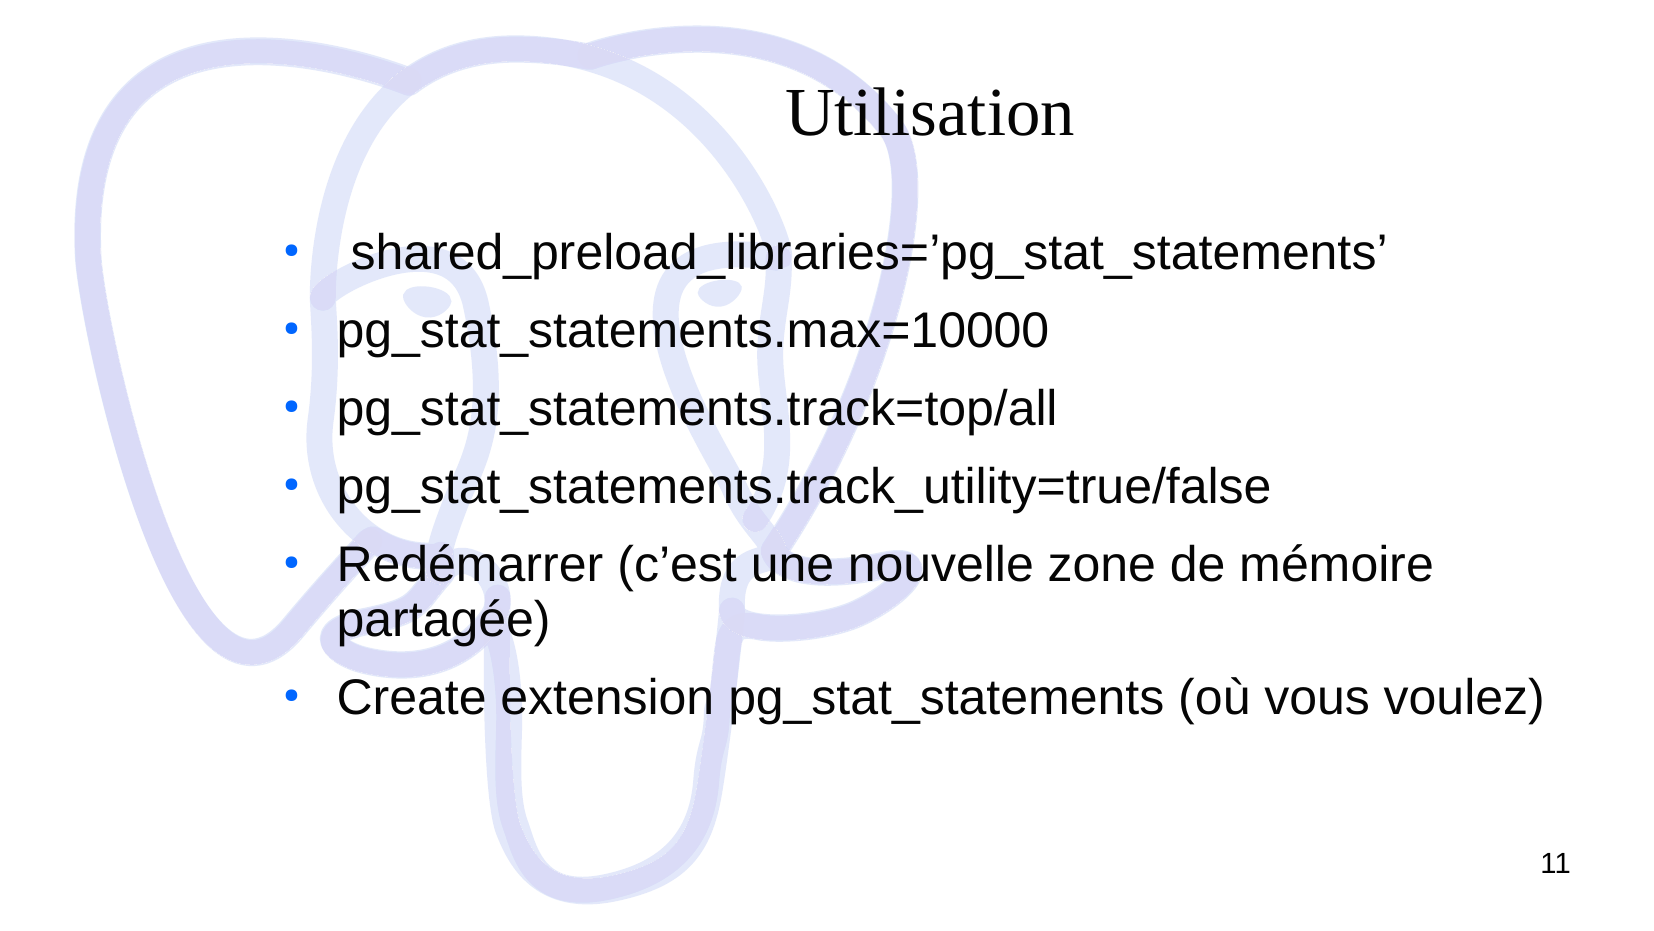

# Utilisation
 shared_preload_libraries=’pg_stat_statements’
pg_stat_statements.max=10000
pg_stat_statements.track=top/all
pg_stat_statements.track_utility=true/false
Redémarrer (c’est une nouvelle zone de mémoire partagée)
Create extension pg_stat_statements (où vous voulez)
11